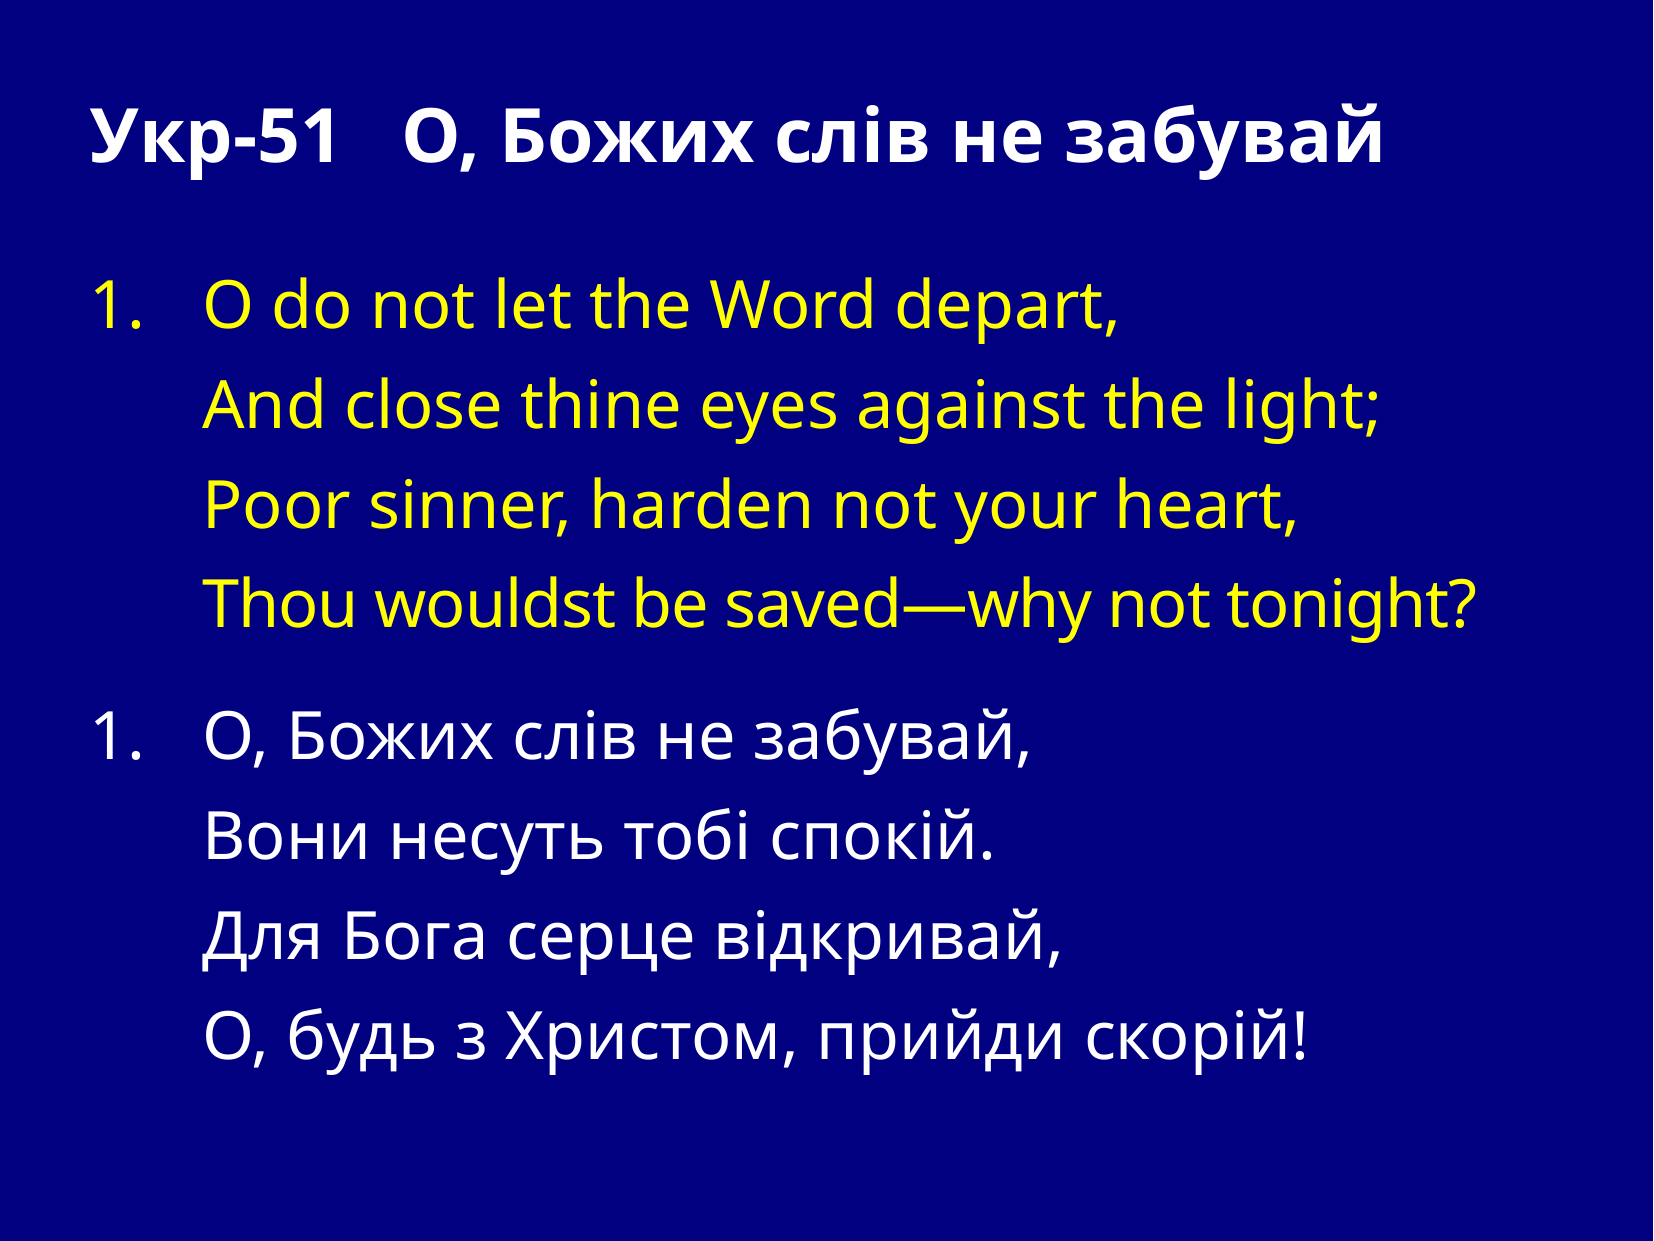

Укр-51 О, Божих слів не забувай
1.	O do not let the Word depart,
	And close thine eyes against the light;
	Poor sinner, harden not your heart,
	Thou wouldst be saved—why not tonight?
1.	О, Божих слів не забувай,
	Вони несуть тобі спокій.
	Для Бога серце відкривай,
	О, будь з Христом, прийди скорій!